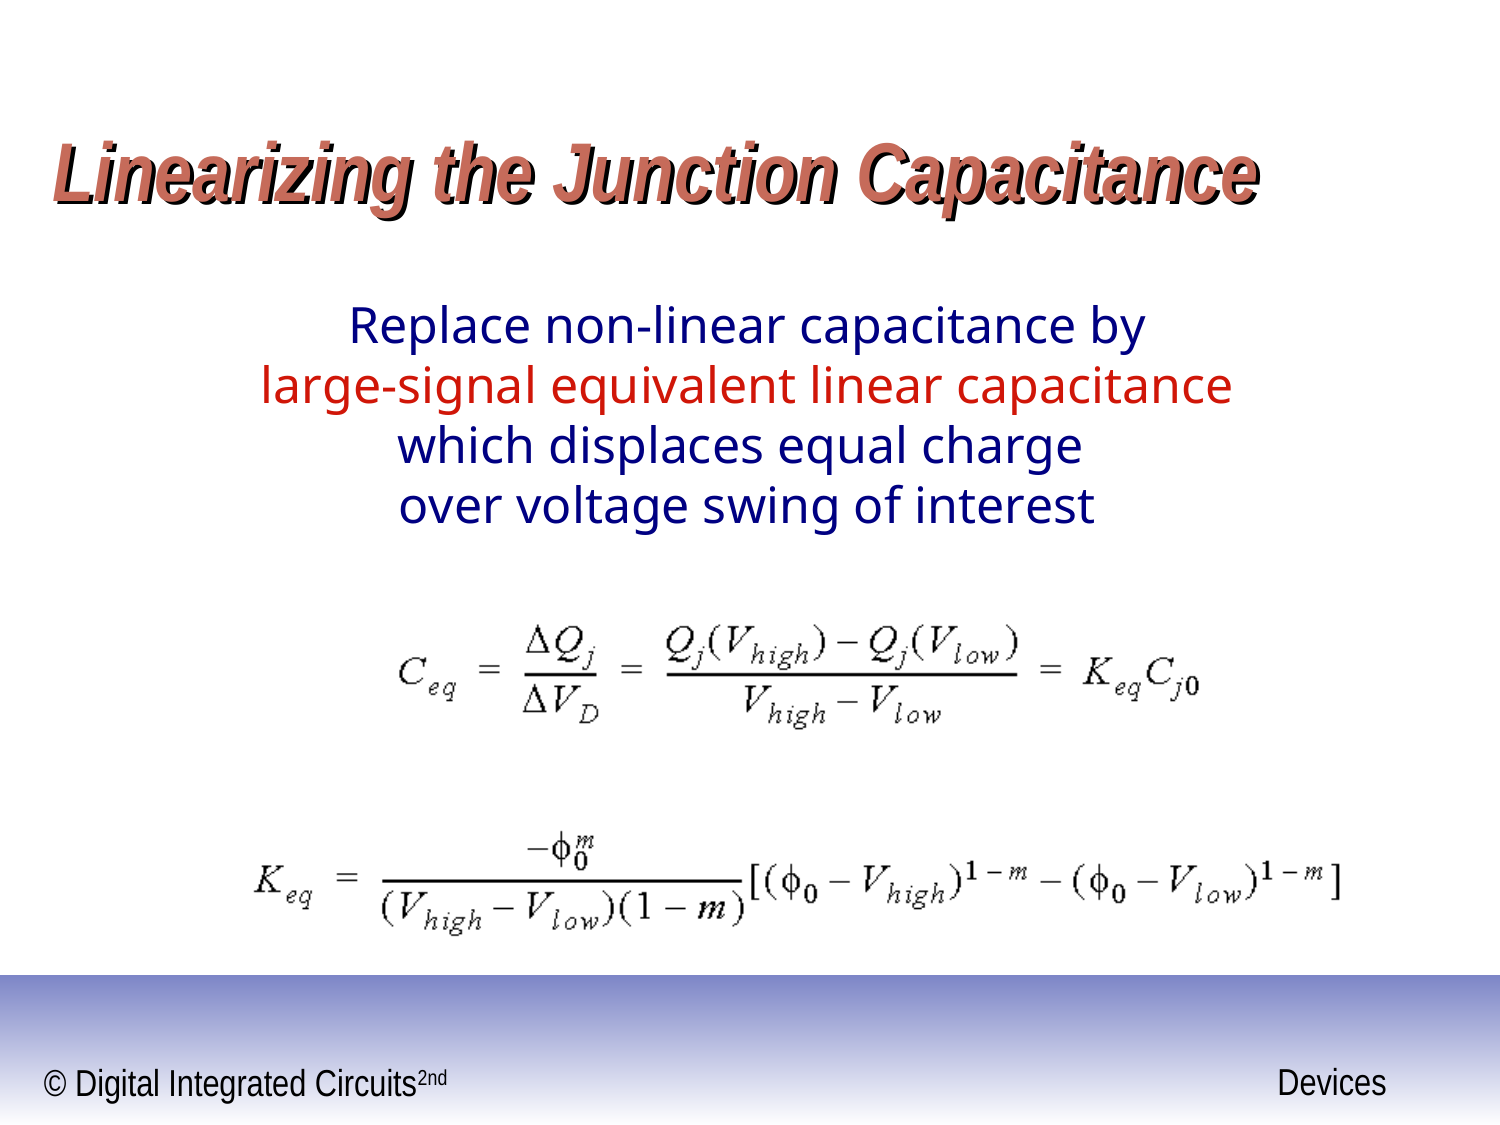

# Linearizing the Junction Capacitance
Replace non-linear capacitance by
large-signal equivalent linear capacitance
which displaces equal charge
over voltage swing of interest